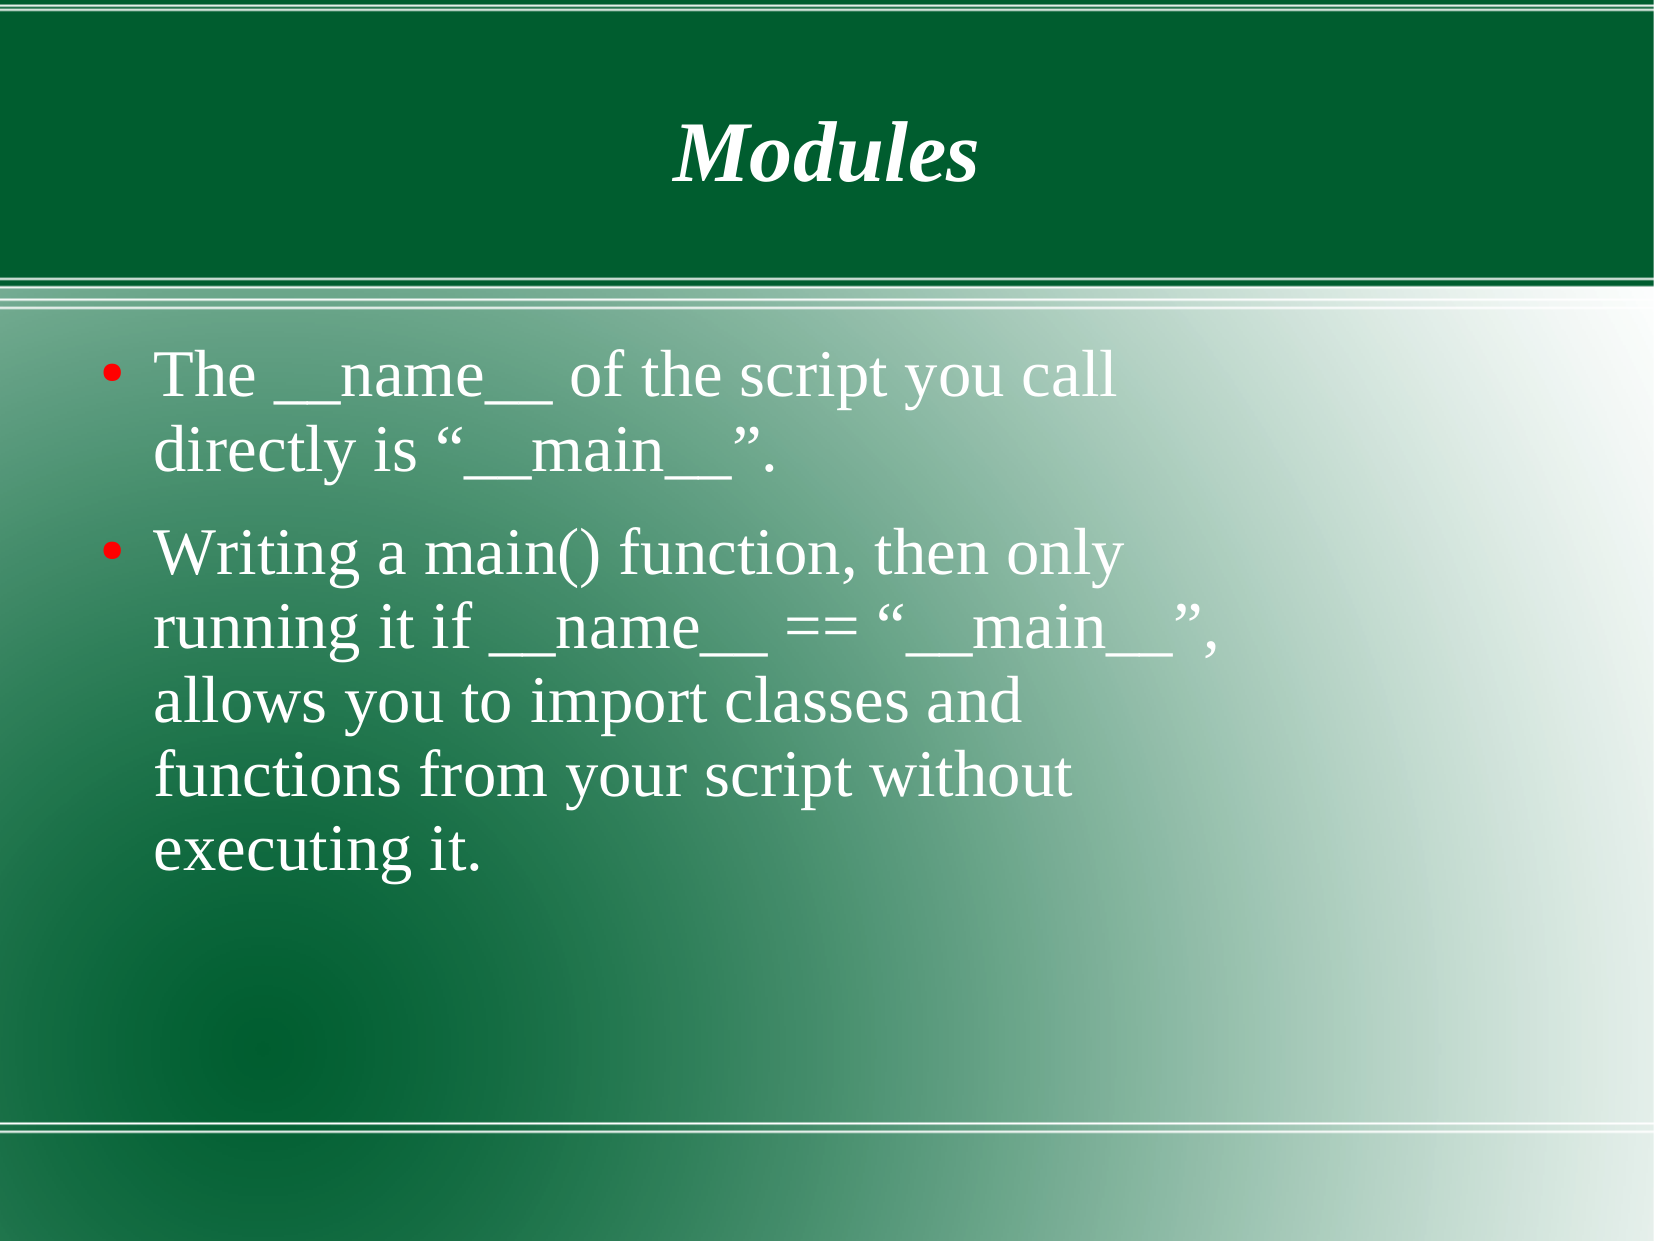

# Modules
The __name__ of the script you call
directly is “__main__”.
Writing a main() function, then only
running it if __name__ == “__main__”,
allows you to import classes and
functions from your script without
executing it.